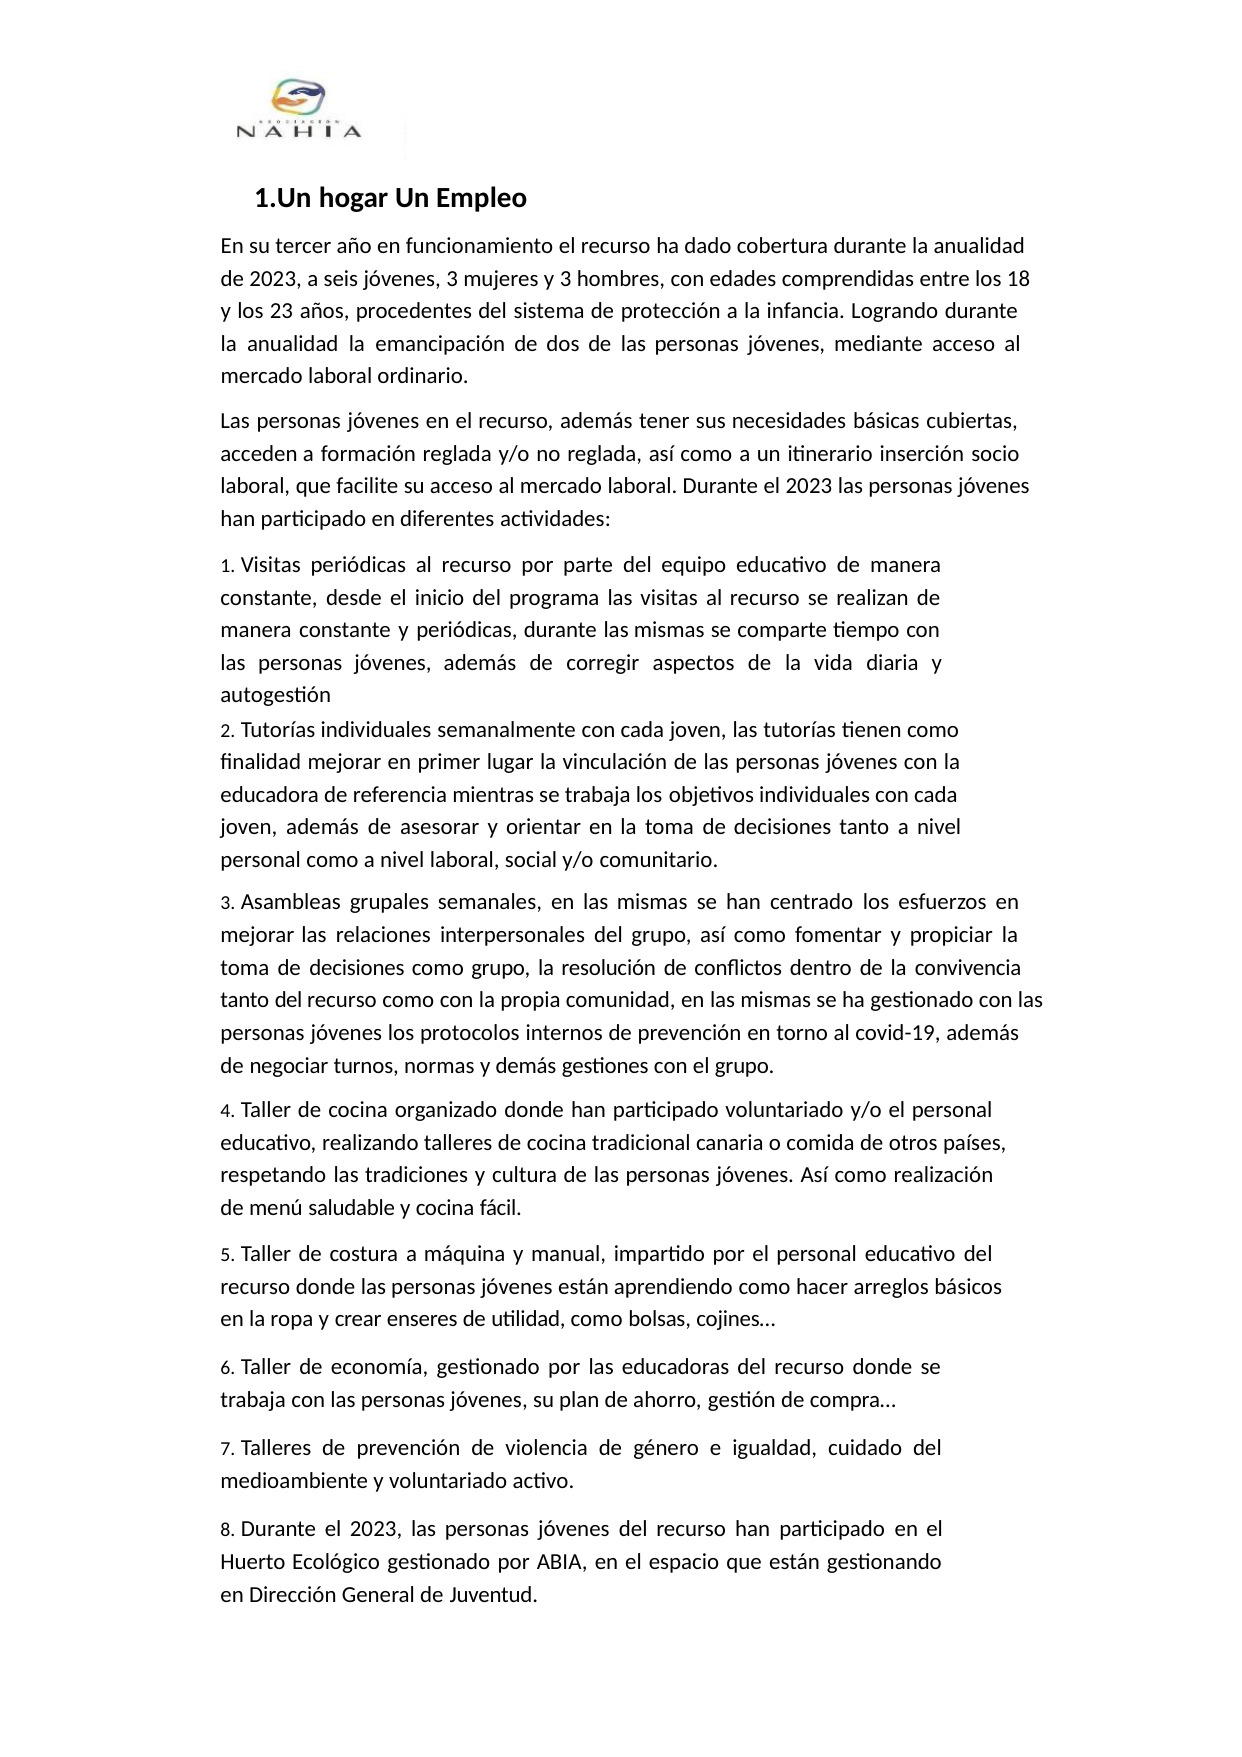

1.Un hogar Un Empleo
En su tercer año en funcionamiento el recurso ha dado cobertura durante la anualidad
de 2023, a seis jóvenes, 3 mujeres y 3 hombres, con edades comprendidas entre los 18
y los 23 años, procedentes del sistema de protección a la infancia. Logrando durante
la anualidad la emancipación de dos de las personas jóvenes, mediante acceso al
mercado laboral ordinario.
Las personas jóvenes en el recurso, además tener sus necesidades básicas cubiertas,
acceden a formación reglada y/o no reglada, así como a un itinerario inserción socio
laboral, que facilite su acceso al mercado laboral. Durante el 2023 las personas jóvenes
han participado en diferentes actividades:
1. Visitas periódicas al recurso por parte del equipo educativo de manera
constante, desde el inicio del programa las visitas al recurso se realizan de
manera constante y periódicas, durante las mismas se comparte tiempo con
las personas jóvenes, además de corregir aspectos de la vida diaria y
autogestión
2. Tutorías individuales semanalmente con cada joven, las tutorías tienen como
finalidad mejorar en primer lugar la vinculación de las personas jóvenes con la
educadora de referencia mientras se trabaja los objetivos individuales con cada
joven, además de asesorar y orientar en la toma de decisiones tanto a nivel
personal como a nivel laboral, social y/o comunitario.
3. Asambleas grupales semanales, en las mismas se han centrado los esfuerzos en
mejorar las relaciones interpersonales del grupo, así como fomentar y propiciar la
toma de decisiones como grupo, la resolución de conflictos dentro de la convivencia
tanto del recurso como con la propia comunidad, en las mismas se ha gestionado con las
personas jóvenes los protocolos internos de prevención en torno al covid-19, además
de negociar turnos, normas y demás gestiones con el grupo.
4. Taller de cocina organizado donde han participado voluntariado y/o el personal
educativo, realizando talleres de cocina tradicional canaria o comida de otros países,
respetando las tradiciones y cultura de las personas jóvenes. Así como realización
de menú saludable y cocina fácil.
5. Taller de costura a máquina y manual, impartido por el personal educativo del
recurso donde las personas jóvenes están aprendiendo como hacer arreglos básicos
en la ropa y crear enseres de utilidad, como bolsas, cojines…
6. Taller de economía, gestionado por las educadoras del recurso donde se
trabaja con las personas jóvenes, su plan de ahorro, gestión de compra…
7. Talleres de prevención de violencia de género e igualdad, cuidado del
medioambiente y voluntariado activo.
8. Durante el 2023, las personas jóvenes del recurso han participado en el
Huerto Ecológico gestionado por ABIA, en el espacio que están gestionando
en Dirección General de Juventud.